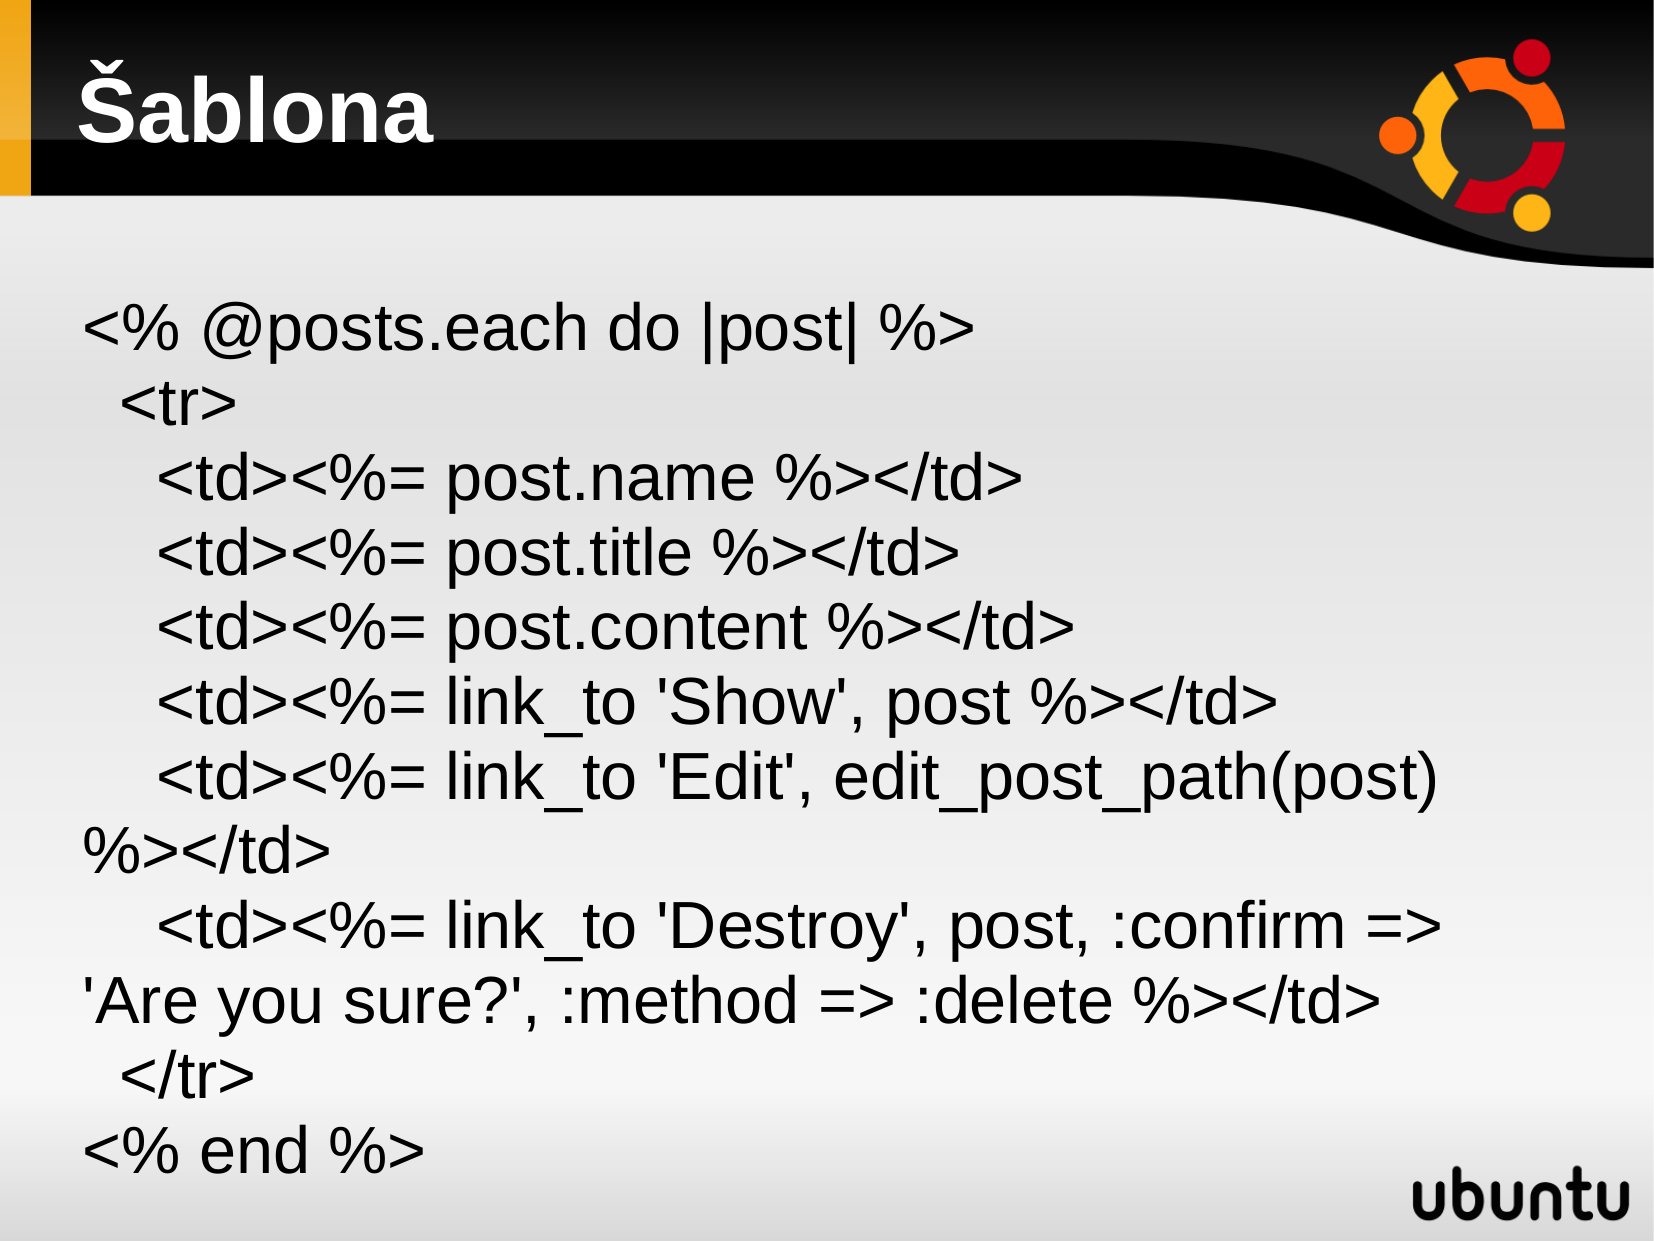

# Šablona
<% @posts.each do |post| %>
 <tr>
 <td><%= post.name %></td>
 <td><%= post.title %></td>
 <td><%= post.content %></td>
 <td><%= link_to 'Show', post %></td>
 <td><%= link_to 'Edit', edit_post_path(post) %></td>
 <td><%= link_to 'Destroy', post, :confirm => 'Are you sure?', :method => :delete %></td>
 </tr>
<% end %>